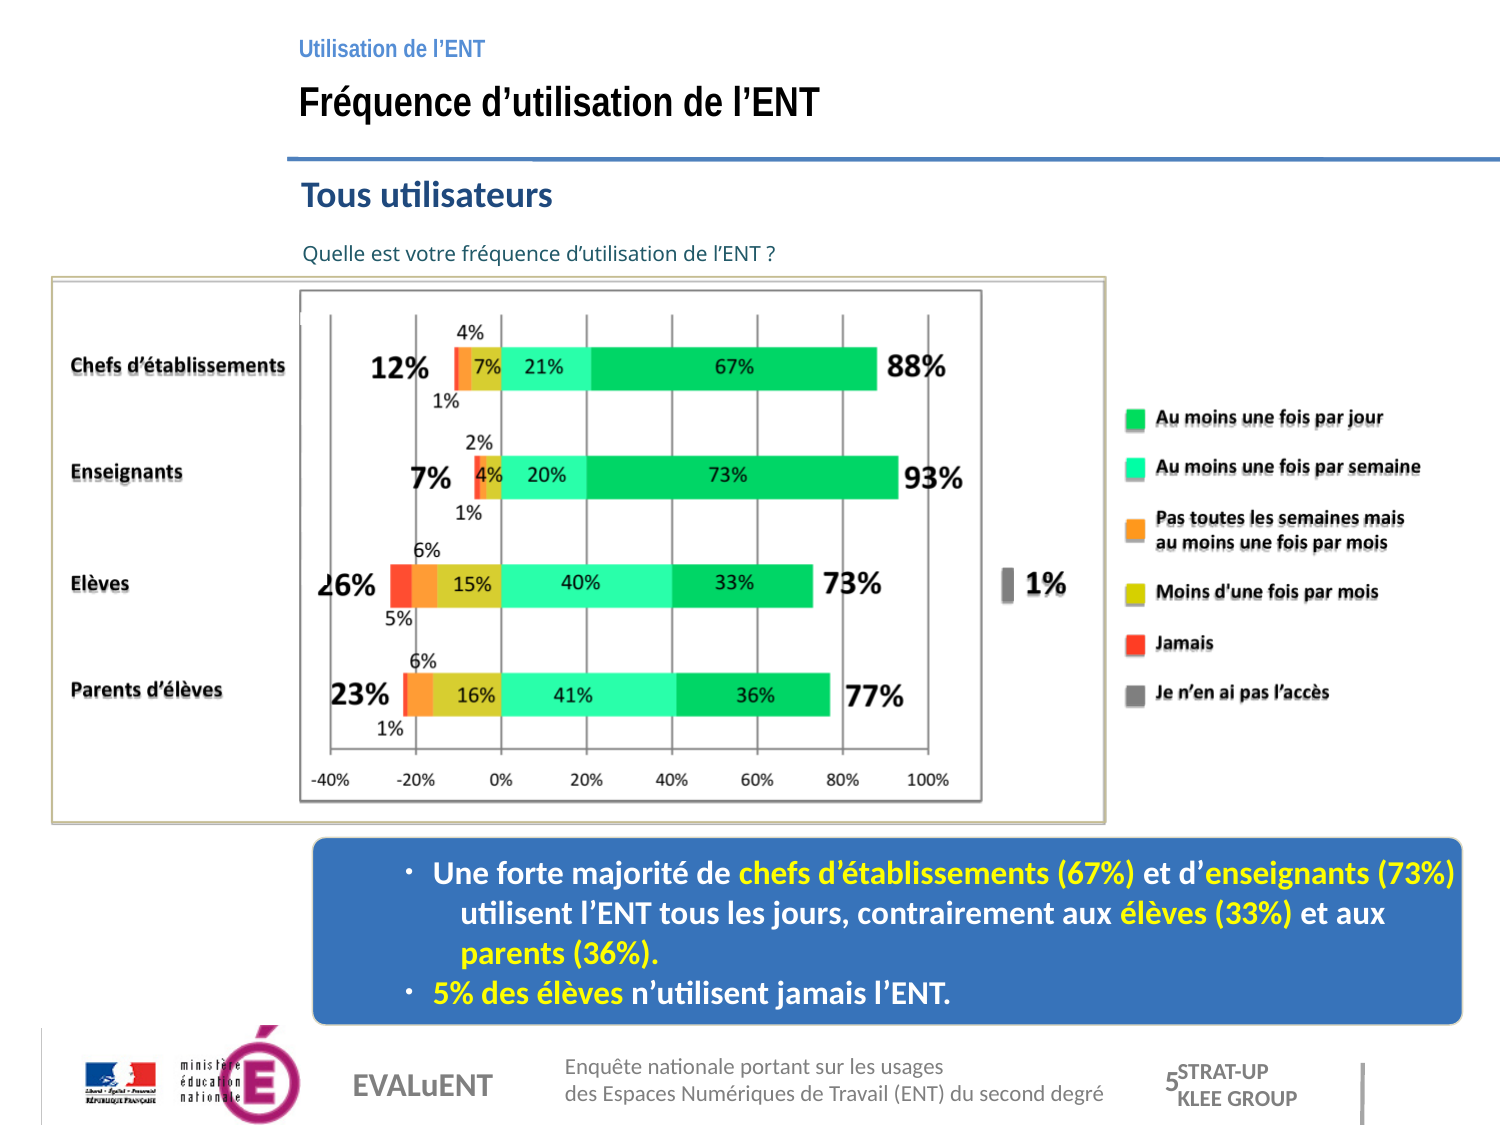

Utilisation de l’ENT
Fréquence d’utilisation de l’ENT
Tous utilisateurs
Quelle est votre fréquence d’utilisation de l’ENT ?
Une forte majorité de chefs d’établissements (67%) et d’enseignants (73%) utilisent l’ENT tous les jours, contrairement aux élèves (33%) et aux parents (36%).
5% des élèves n’utilisent jamais l’ENT.